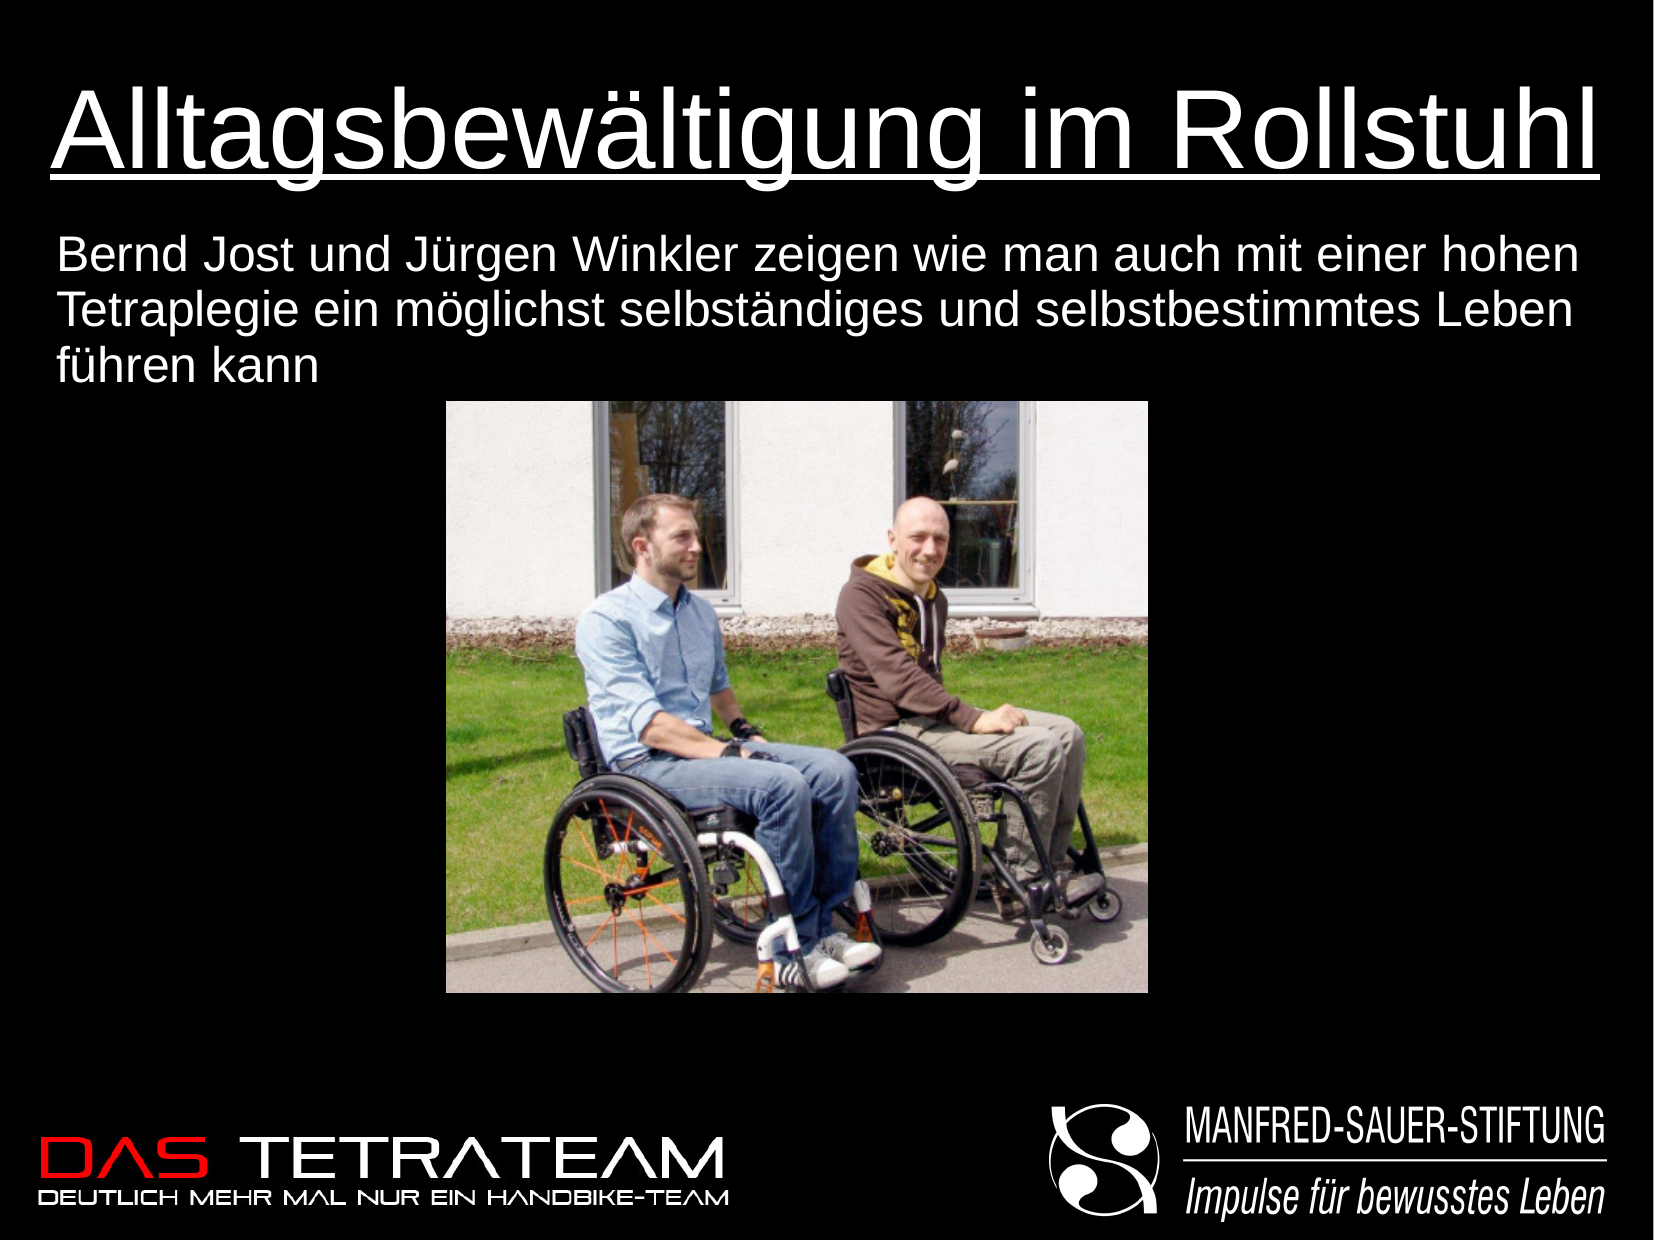

Alltagsbewältigung im Rollstuhl
Bernd Jost und Jürgen Winkler zeigen wie man auch mit einer hohen Tetraplegie ein möglichst selbständiges und selbstbestimmtes Leben führen kann